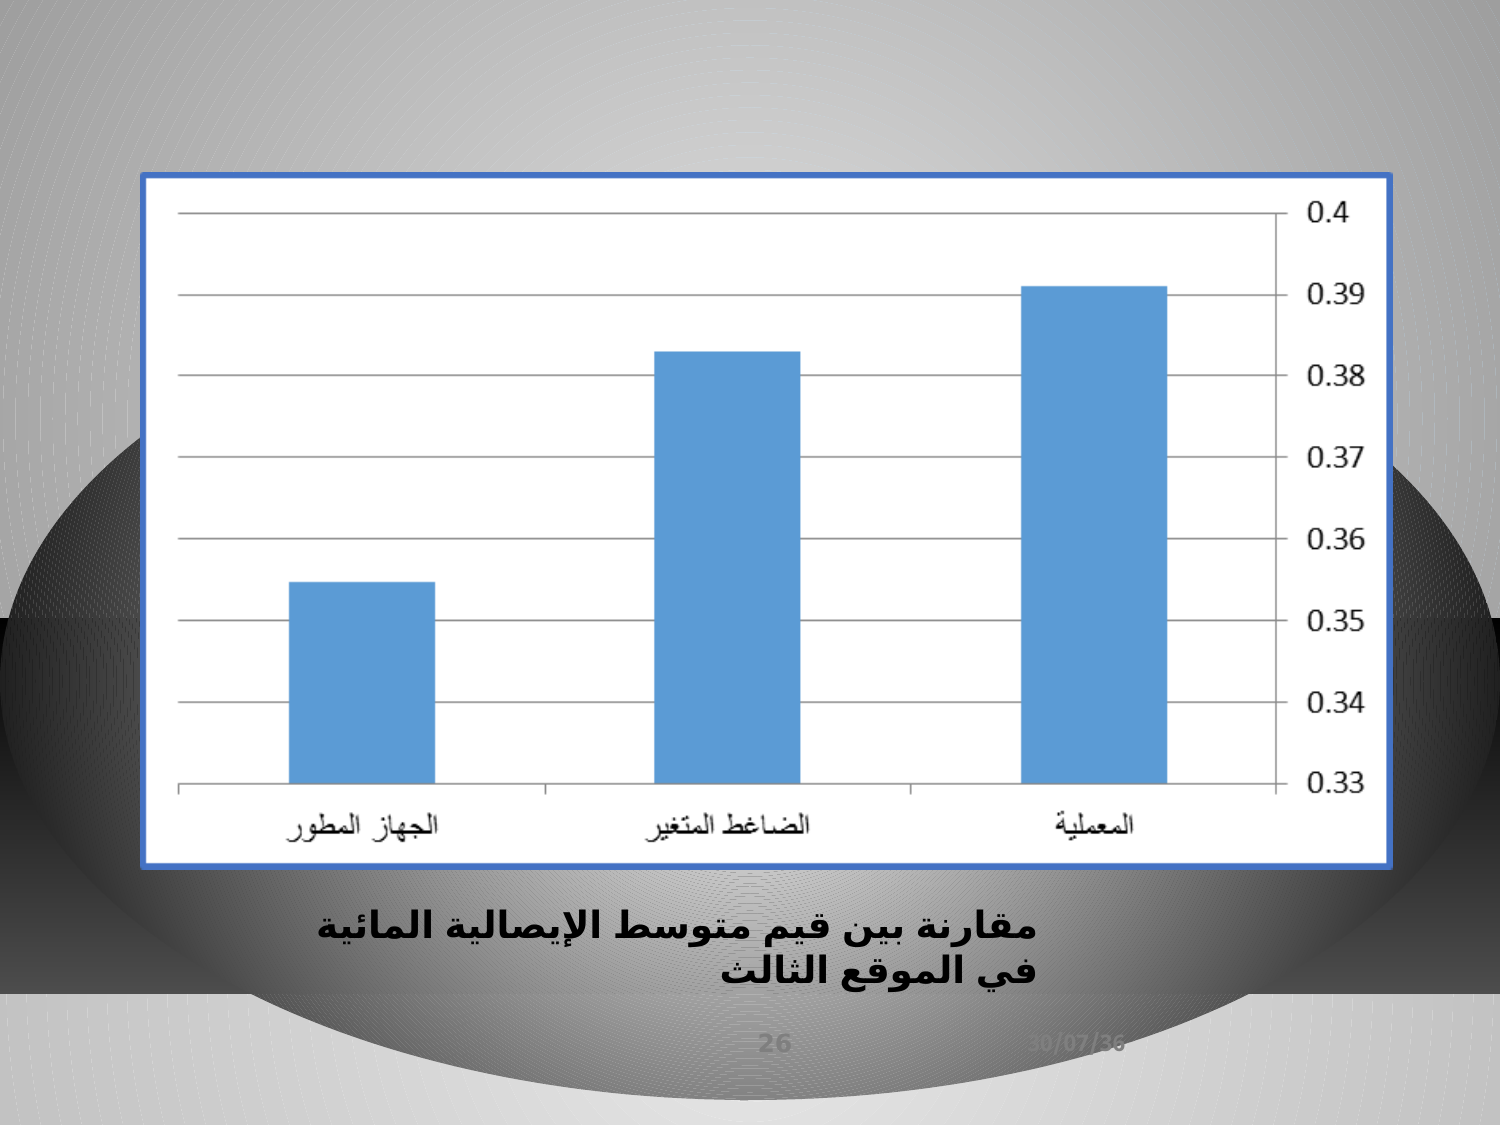

مقارنة بين قيم متوسط الإيصالية المائية في الموقع الثالث
30/07/36